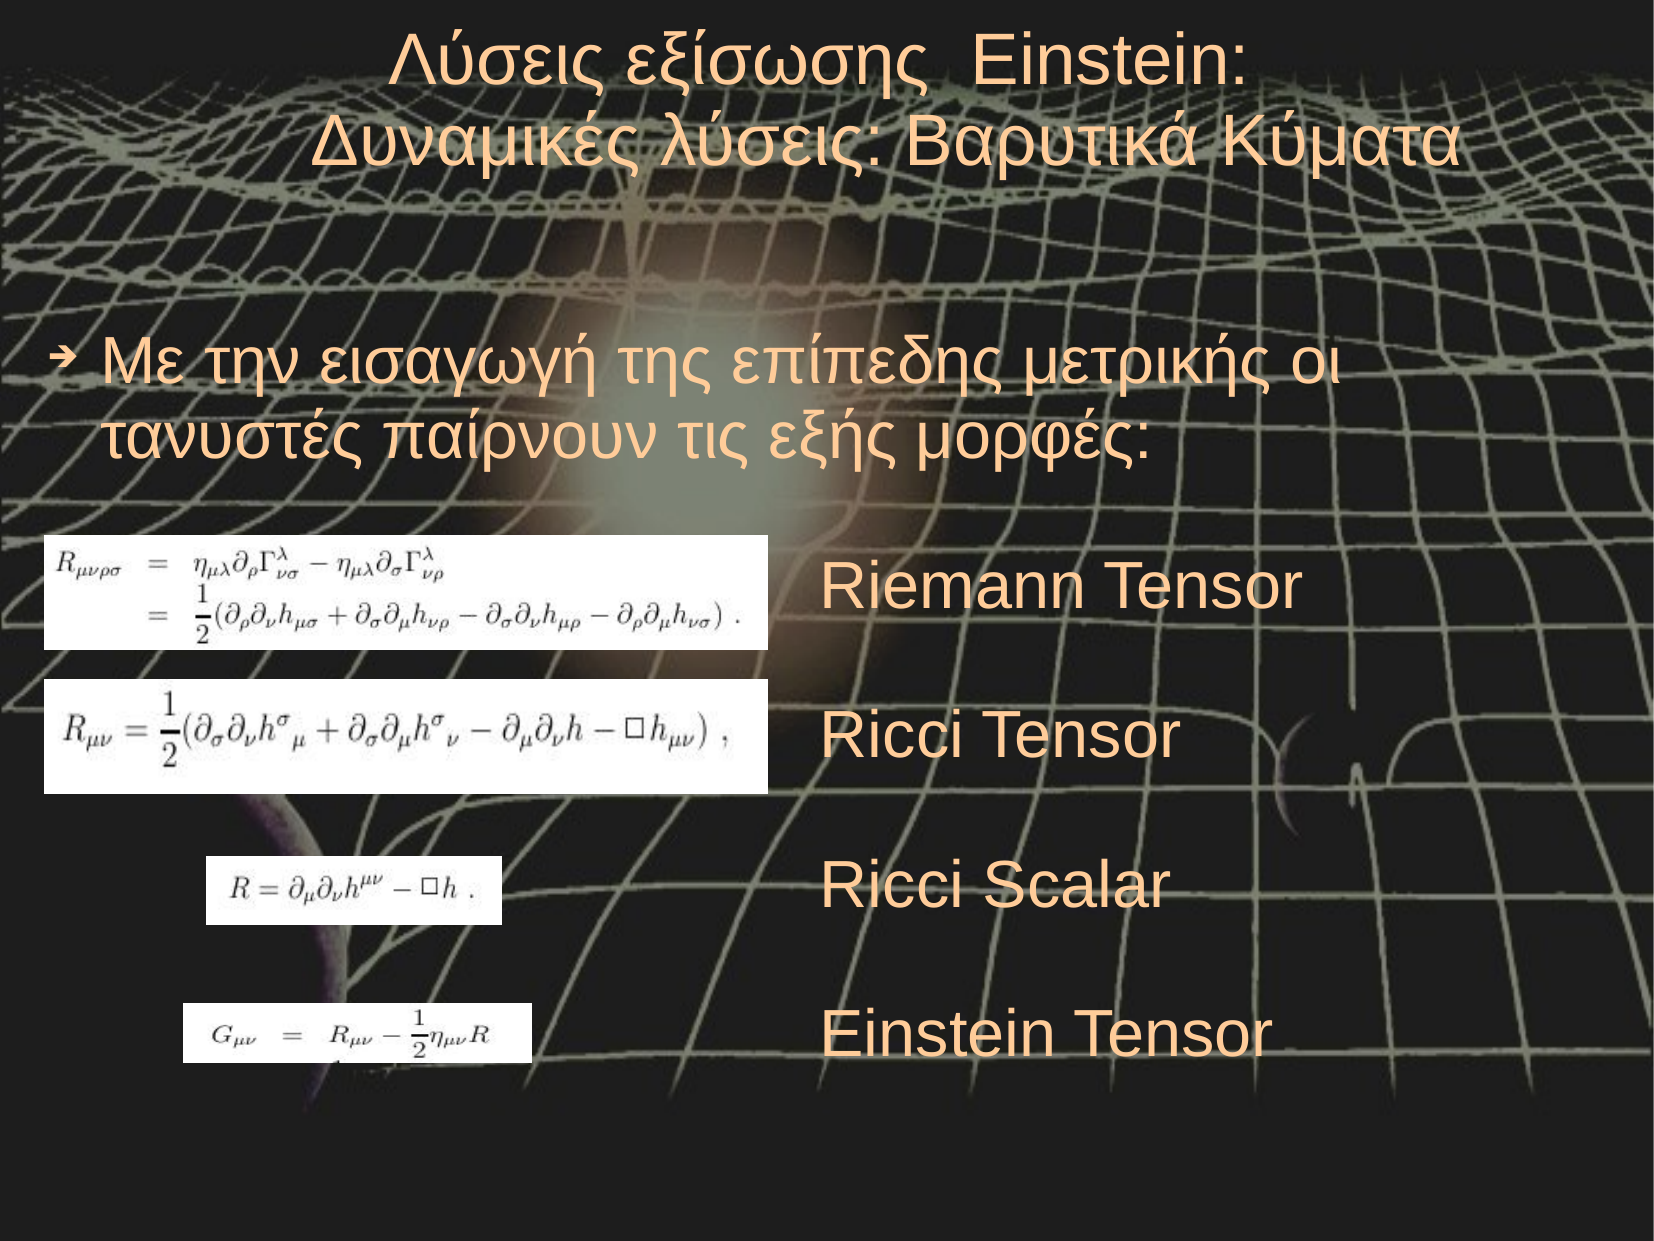

# Λύσεις εξίσωσης Einstein: Δυναμικές λύσεις: Βαρυτικά Κύματα
Με την εισαγωγή της επίπεδης μετρικής οι τανυστές παίρνουν τις εξής μορφές:
 Riemann Tensor
 Ricci Tensor
 Ricci Scalar
 Einstein Tensor